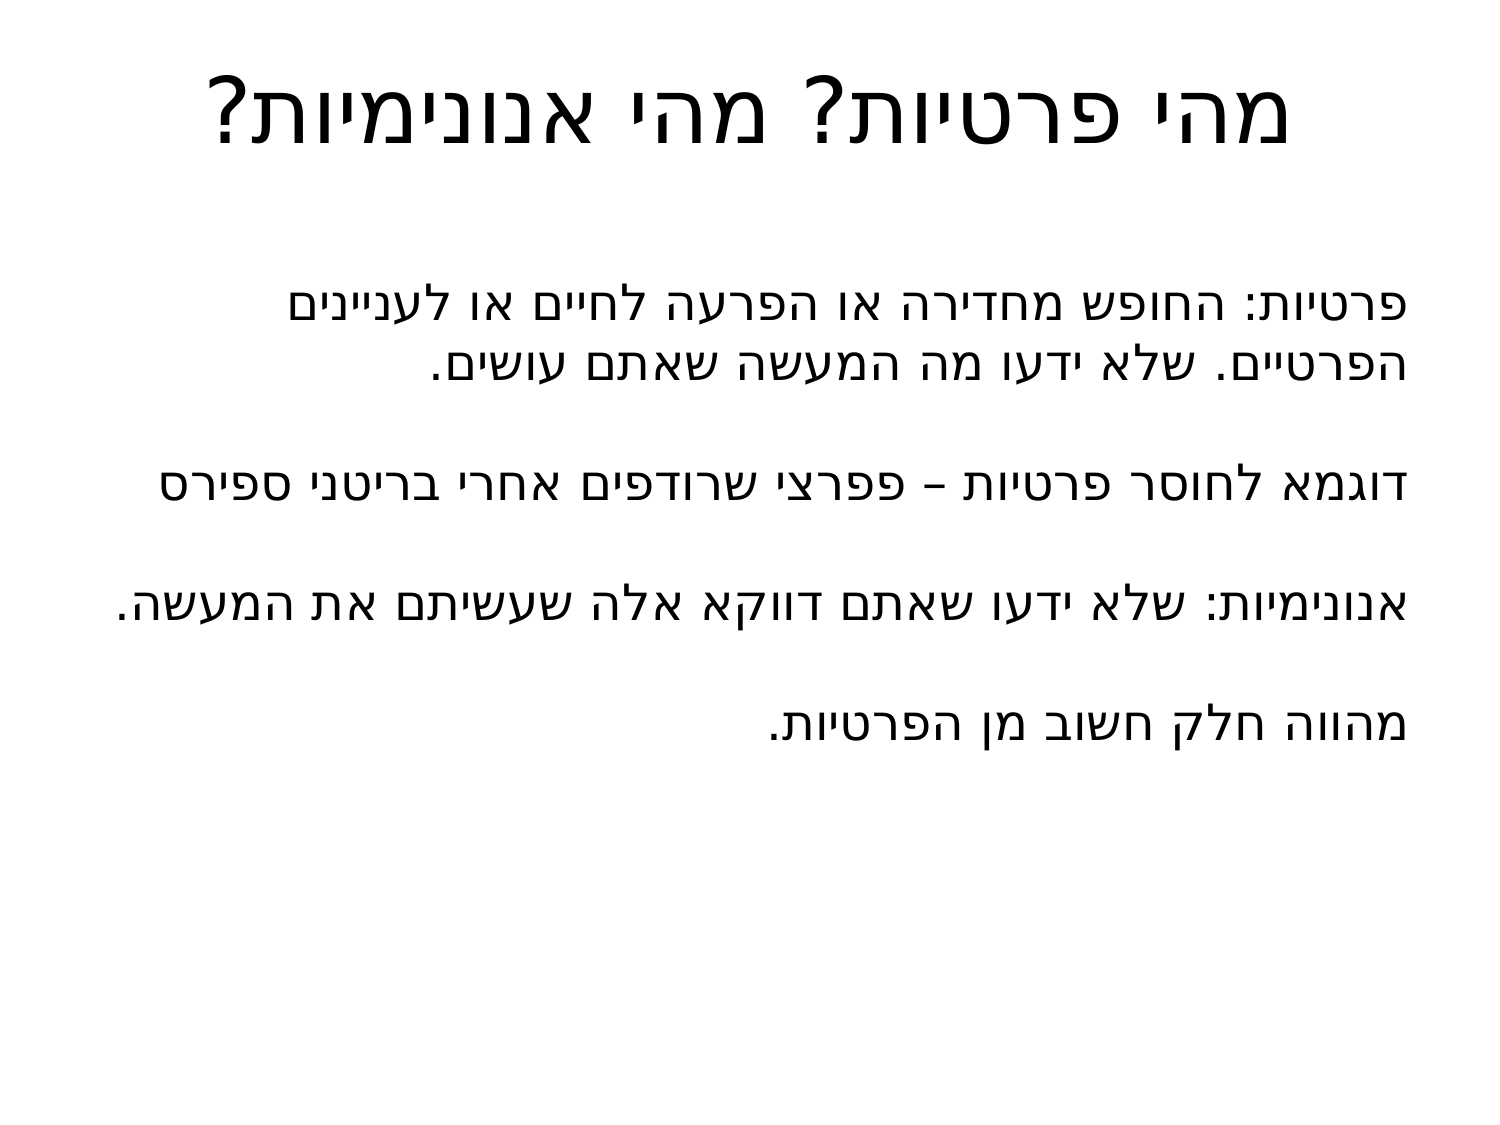

מהי פרטיות? מהי אנונימיות?
פרטיות: החופש מחדירה או הפרעה לחיים או לעניינים הפרטיים. שלא ידעו מה המעשה שאתם עושים.
דוגמא לחוסר פרטיות – פפרצי שרודפים אחרי בריטני ספירס
אנונימיות: שלא ידעו שאתם דווקא אלה שעשיתם את המעשה.
מהווה חלק חשוב מן הפרטיות.